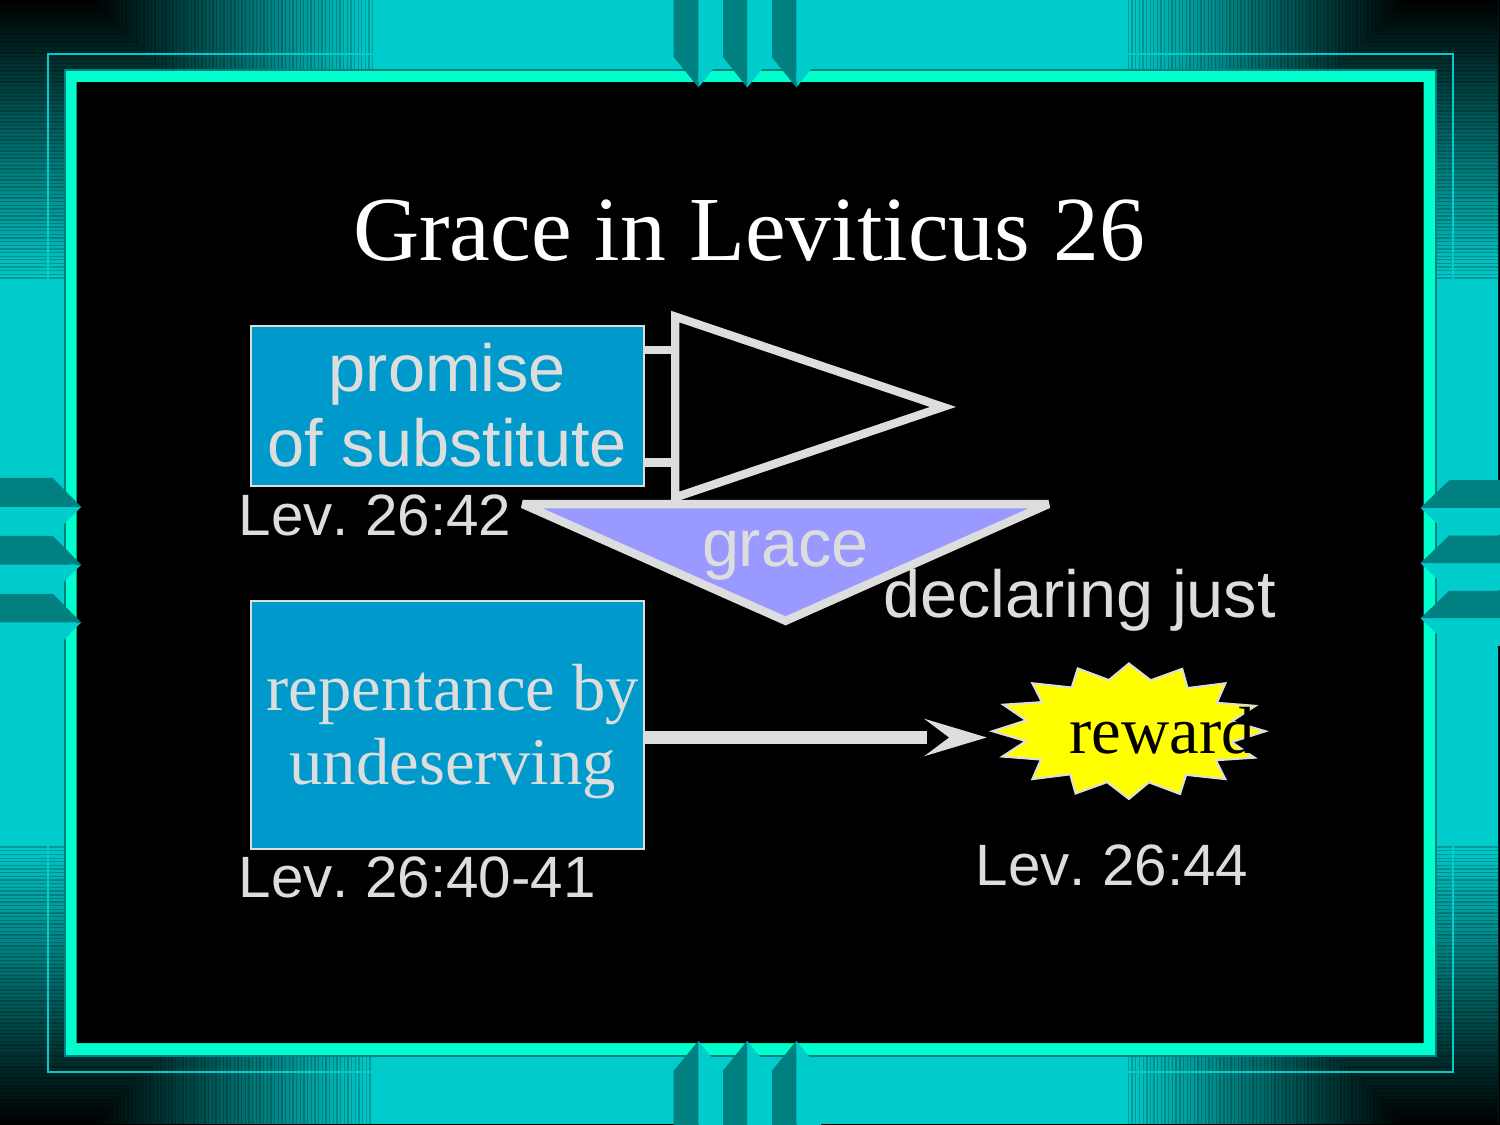

# Grace in Leviticus 26
promise
of substitute
Basis
Lev. 26:42
grace
declaring just
repentance by
undeserving
Lev. 26:40-41
reward
Lev. 26:44